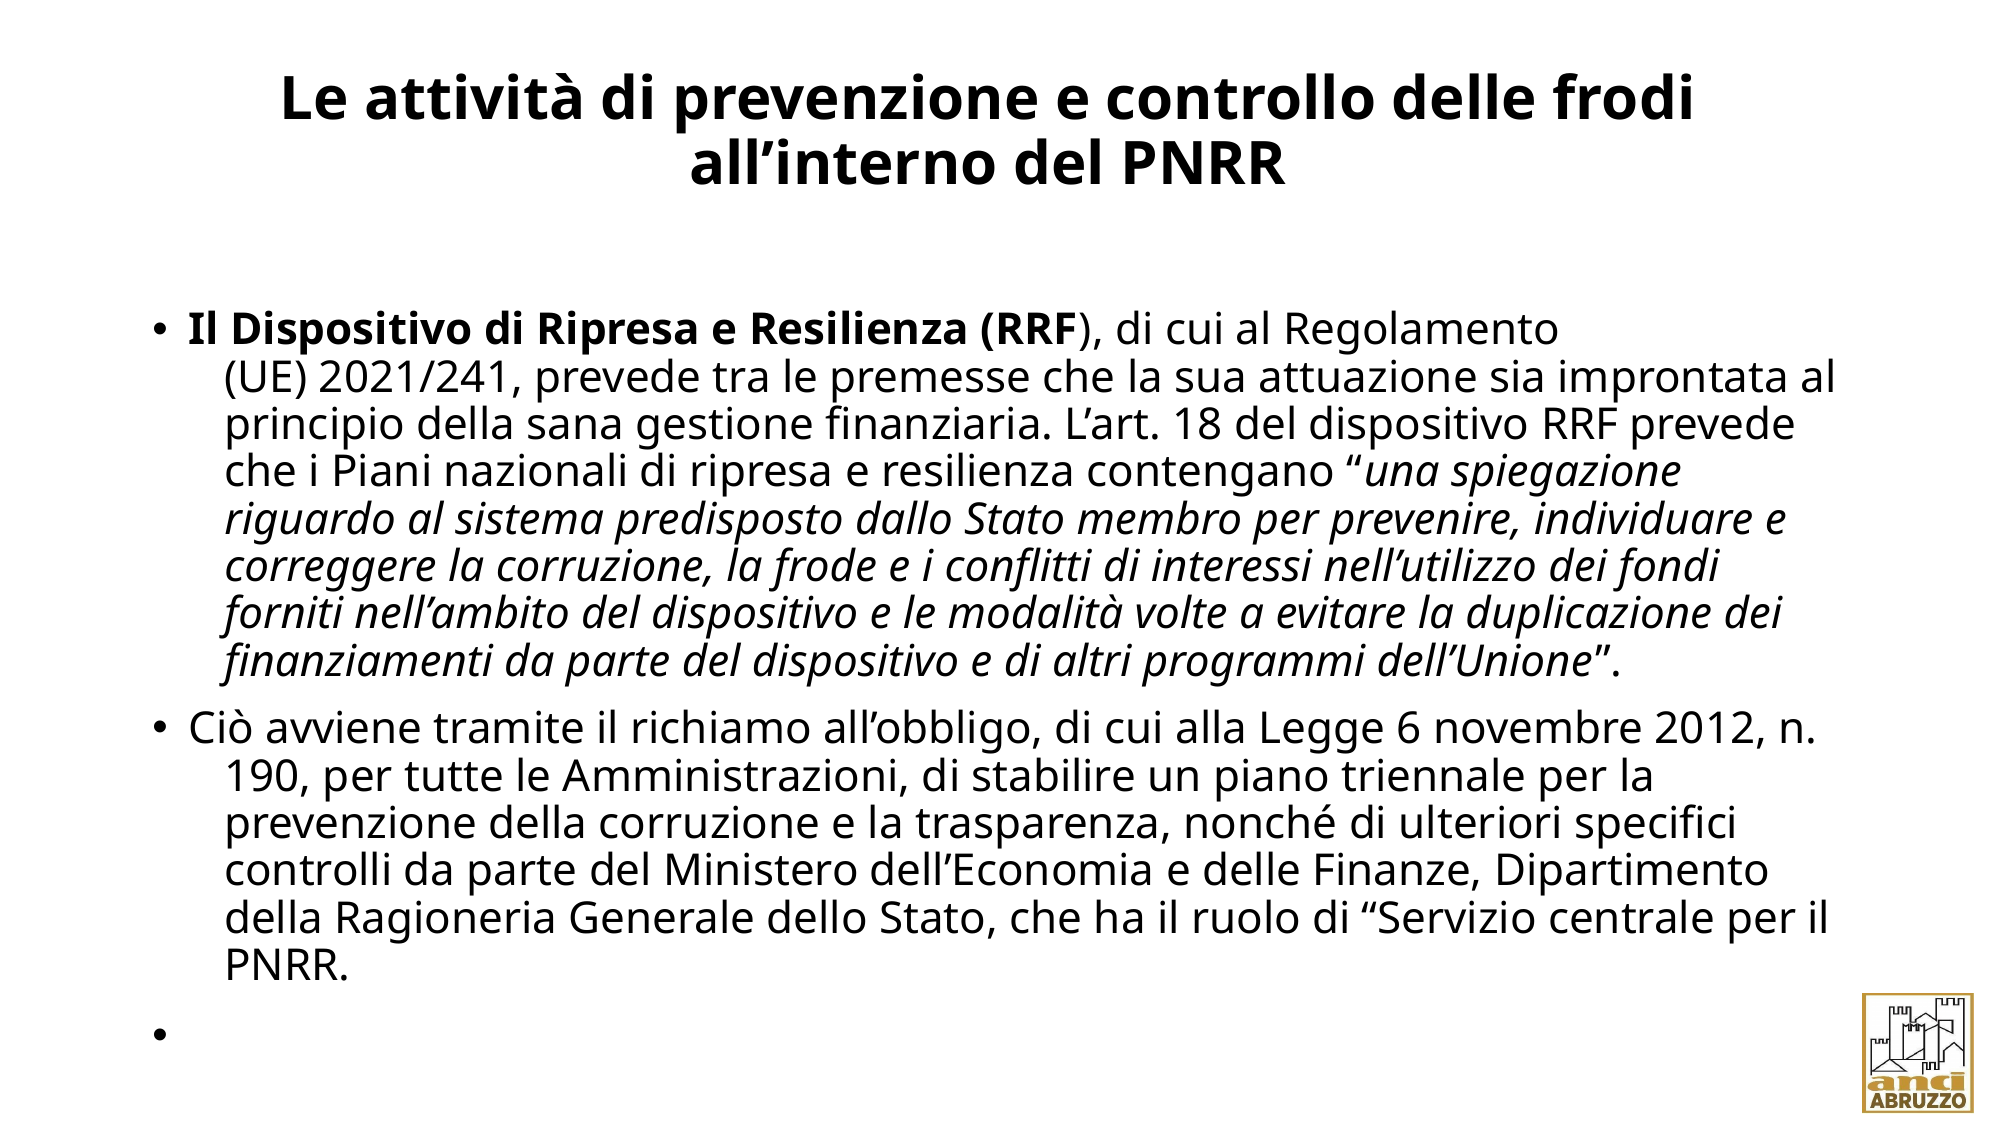

# Le attività di prevenzione e controllo delle frodi all’interno del PNRR
Il Dispositivo di Ripresa e Resilienza (RRF), di cui al Regolamento (UE) 2021/241, prevede tra le premesse che la sua attuazione sia improntata al principio della sana gestione finanziaria. L’art. 18 del dispositivo RRF prevede che i Piani nazionali di ripresa e resilienza contengano “una spiegazione riguardo al sistema predisposto dallo Stato membro per prevenire, individuare e correggere la corruzione, la frode e i conflitti di interessi nell’utilizzo dei fondi forniti nell’ambito del dispositivo e le modalità volte a evitare la duplicazione dei finanziamenti da parte del dispositivo e di altri programmi dell’Unione”.
Ciò avviene tramite il richiamo all’obbligo, di cui alla Legge 6 novembre 2012, n. 190, per tutte le Amministrazioni, di stabilire un piano triennale per la prevenzione della corruzione e la trasparenza, nonché di ulteriori specifici controlli da parte del Ministero dell’Economia e delle Finanze, Dipartimento della Ragioneria Generale dello Stato, che ha il ruolo di “Servizio centrale per il PNRR.